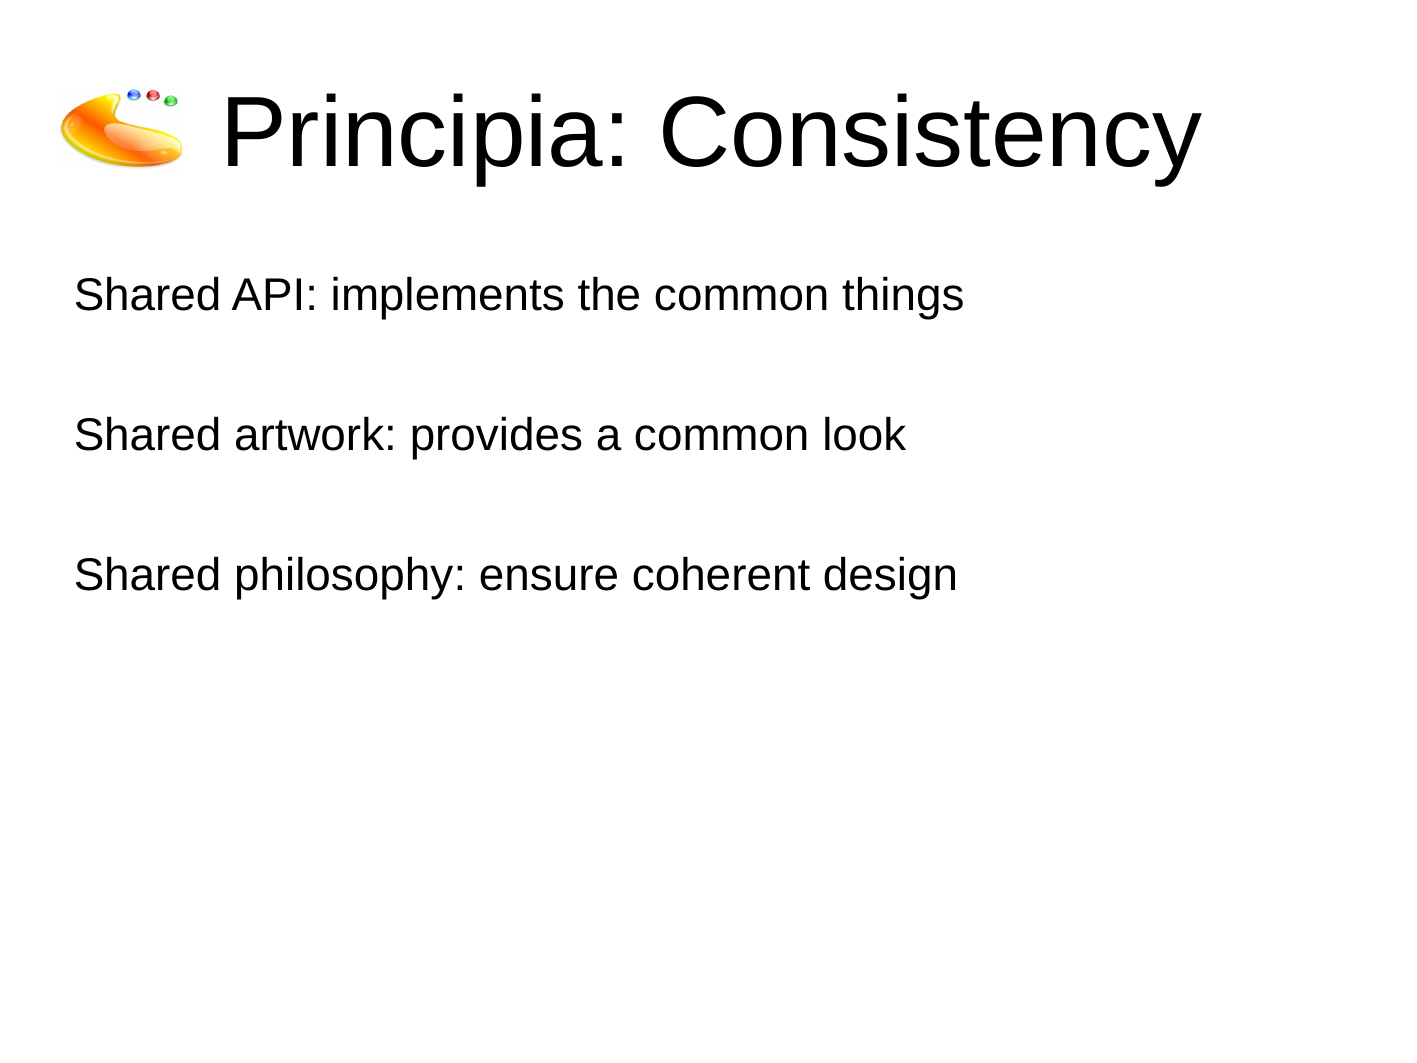

Principia: Consistency
Shared API: implements the common things
Shared artwork: provides a common look
Shared philosophy: ensure coherent design